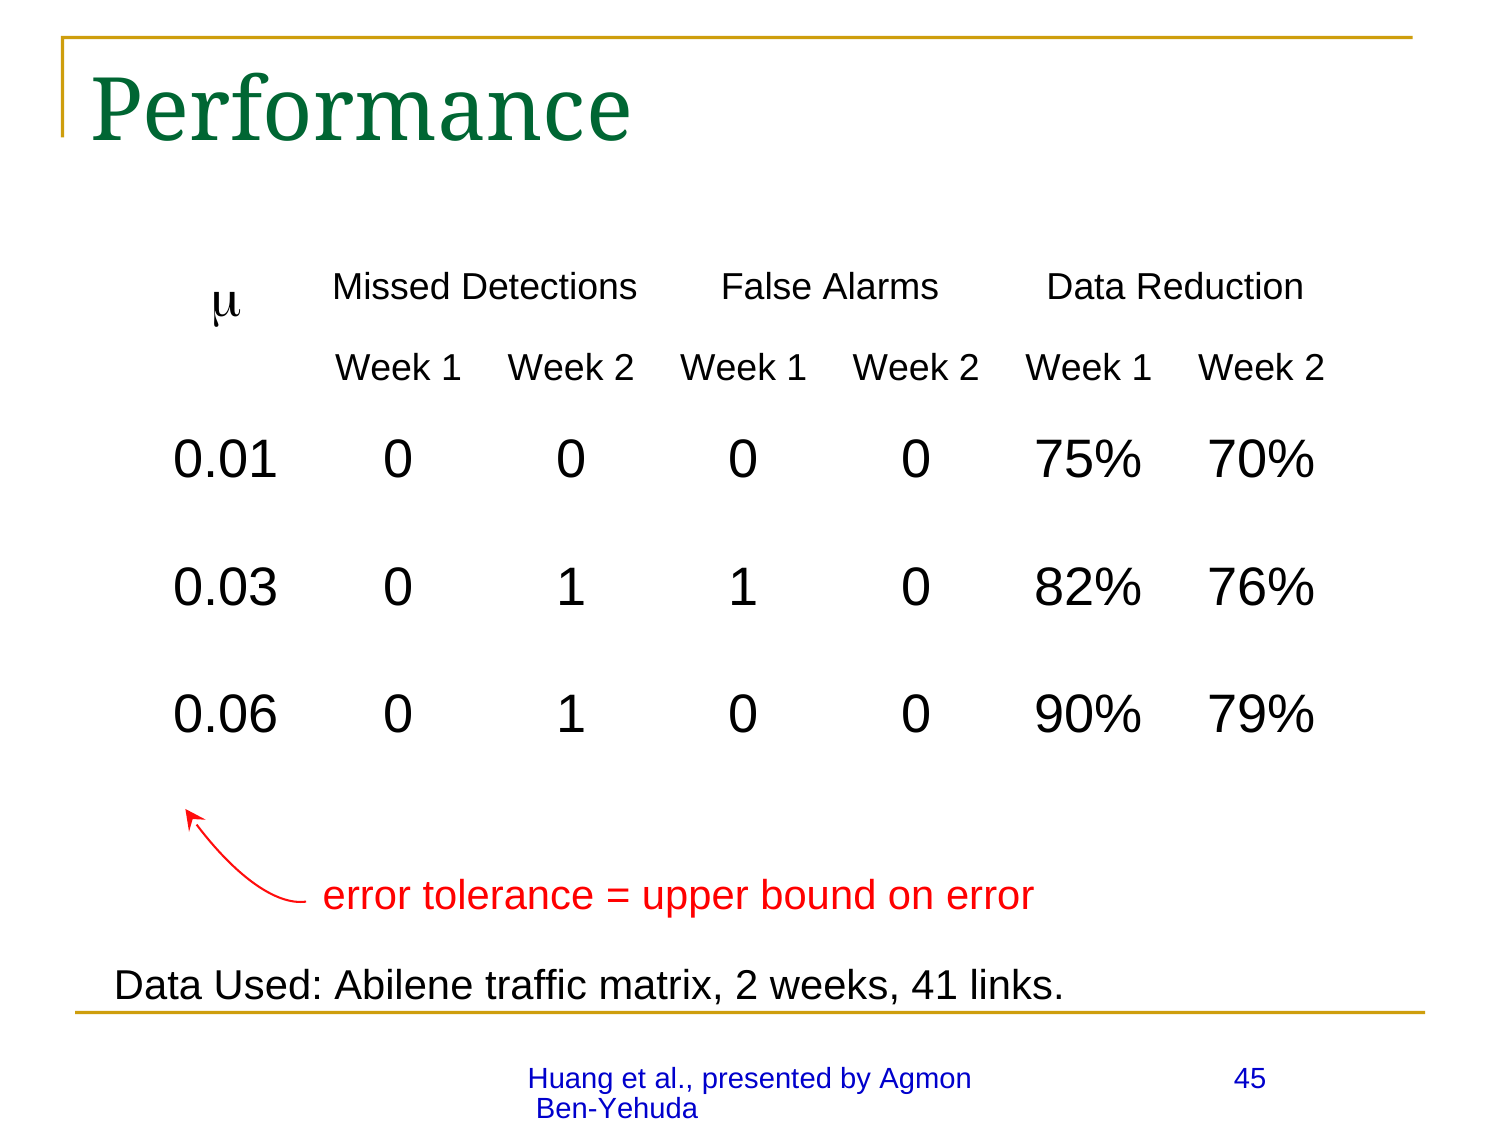

# Performance
|  | Missed Detections | | False Alarms | | Data Reduction | |
| --- | --- | --- | --- | --- | --- | --- |
| | Week 1 | Week 2 | Week 1 | Week 2 | Week 1 | Week 2 |
| 0.01 | 0 | 0 | 0 | 0 | 75% | 70% |
| 0.03 | 0 | 1 | 1 | 0 | 82% | 76% |
| 0.06 | 0 | 1 | 0 | 0 | 90% | 79% |
error tolerance = upper bound on error
Data Used: Abilene traffic matrix, 2 weeks, 41 links.
Huang et al., presented by Agmon Ben-Yehuda
45